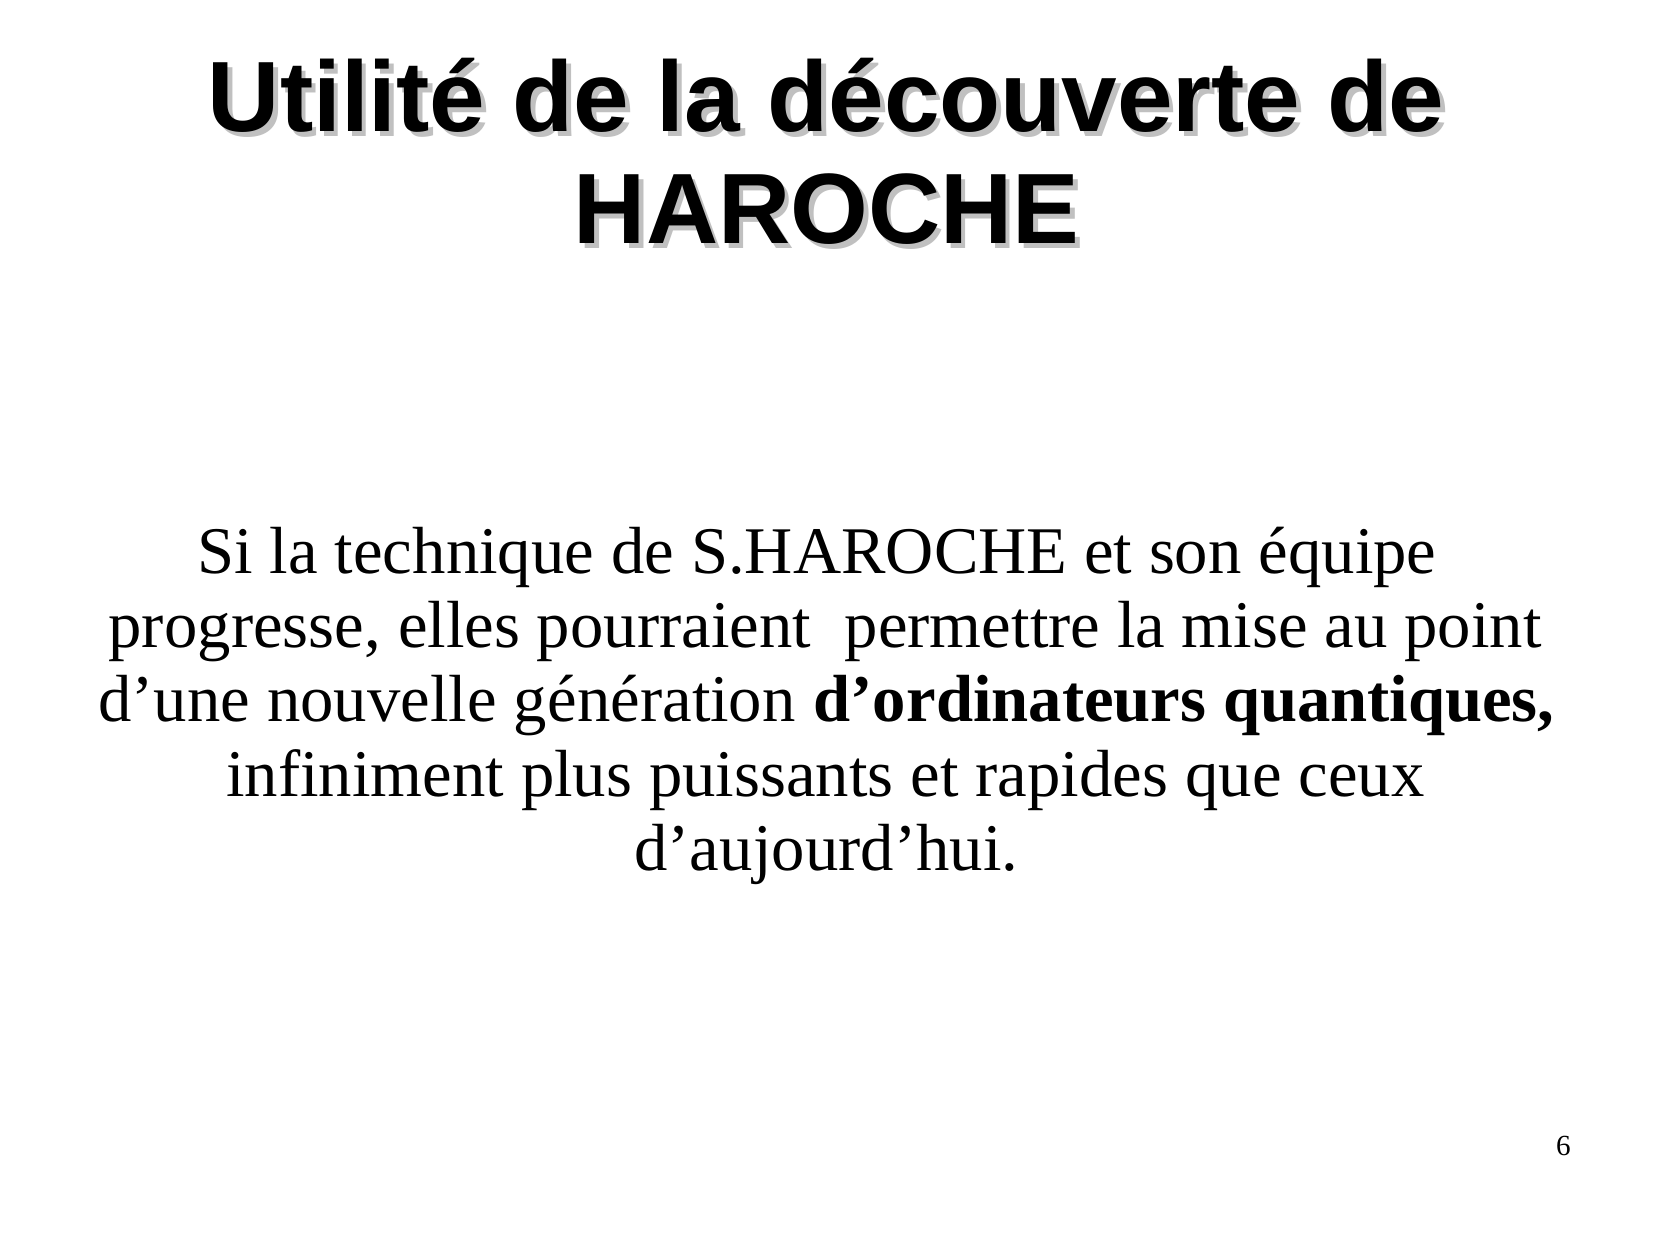

# Utilité de la découverte de HAROCHE
Si la technique de S.HAROCHE et son équipe progresse, elles pourraient permettre la mise au point d’une nouvelle génération d’ordinateurs quantiques, infiniment plus puissants et rapides que ceux d’aujourd’hui.
6